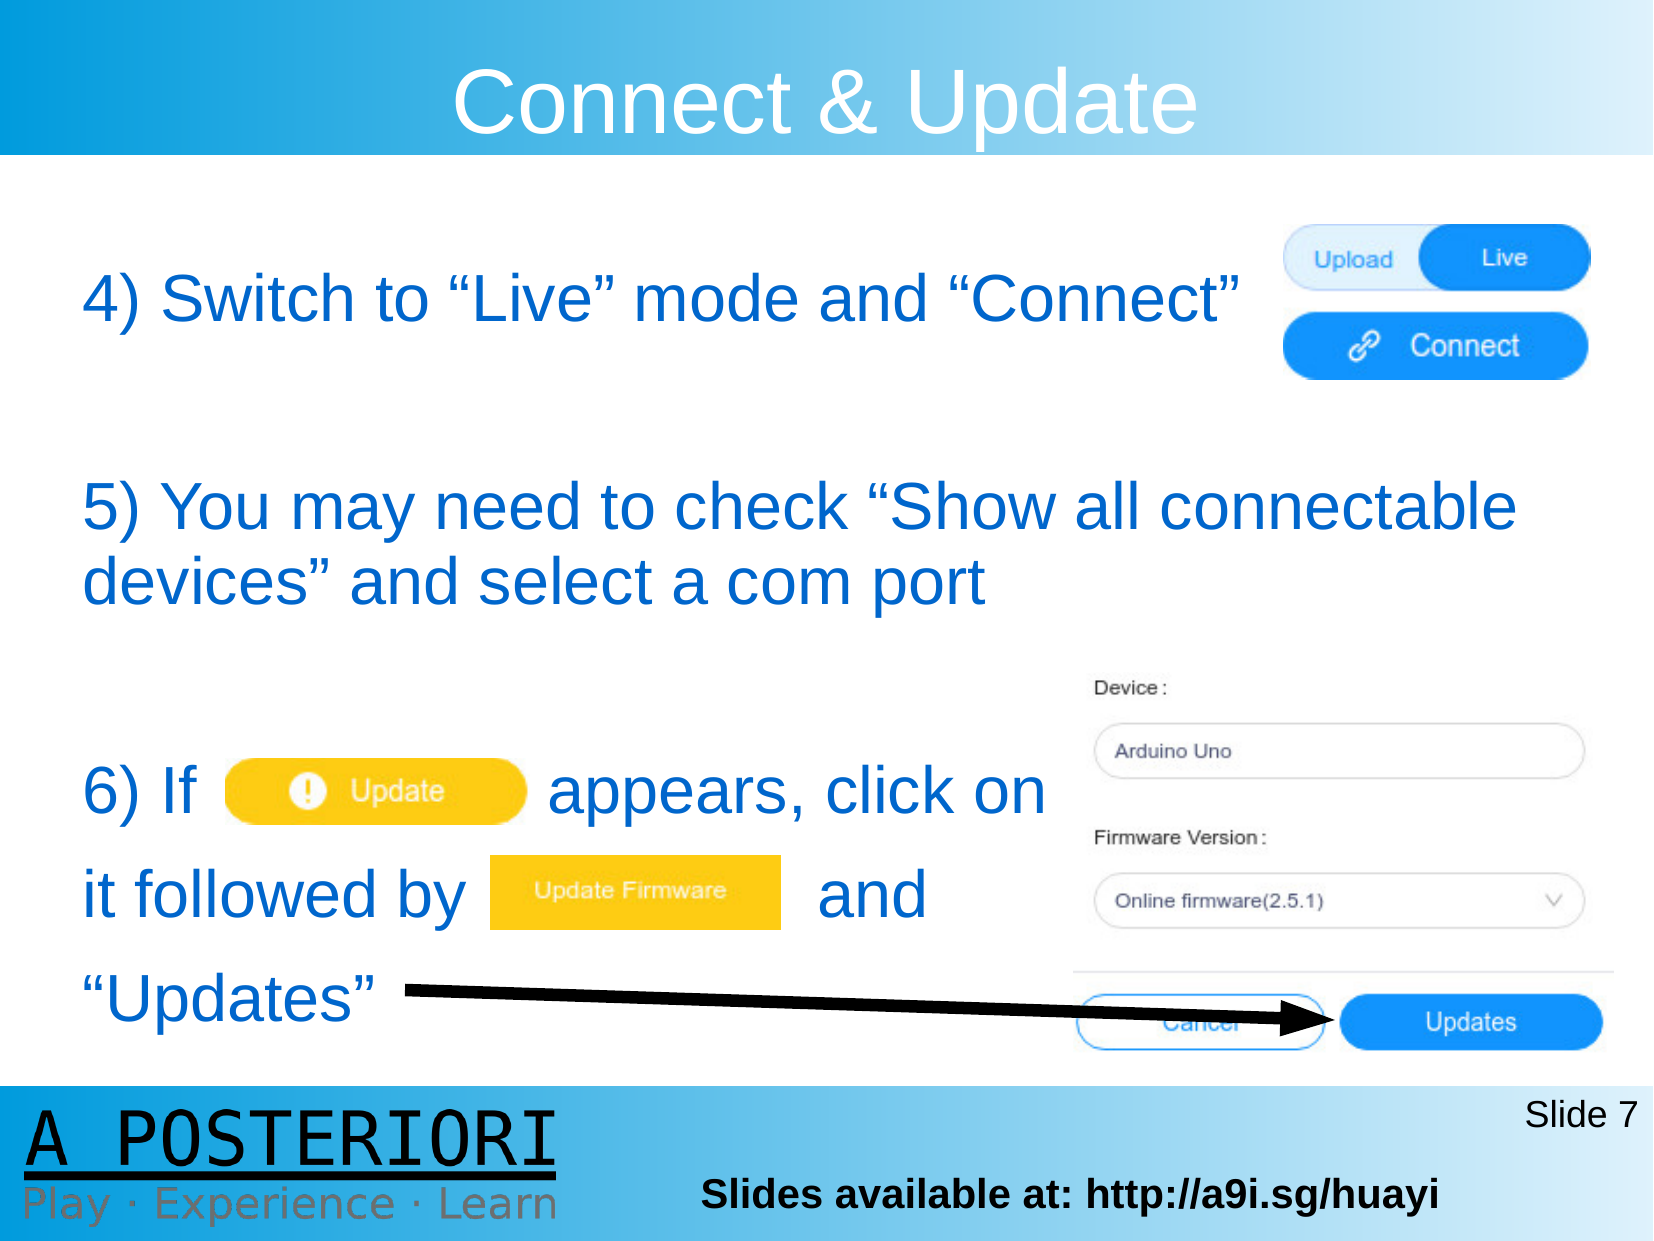

# Connect & Update
4) Switch to “Live” mode and “Connect”
5) You may need to check “Show all connectable devices” and select a com port
6) If appears, click on
it followed by and
“Updates”